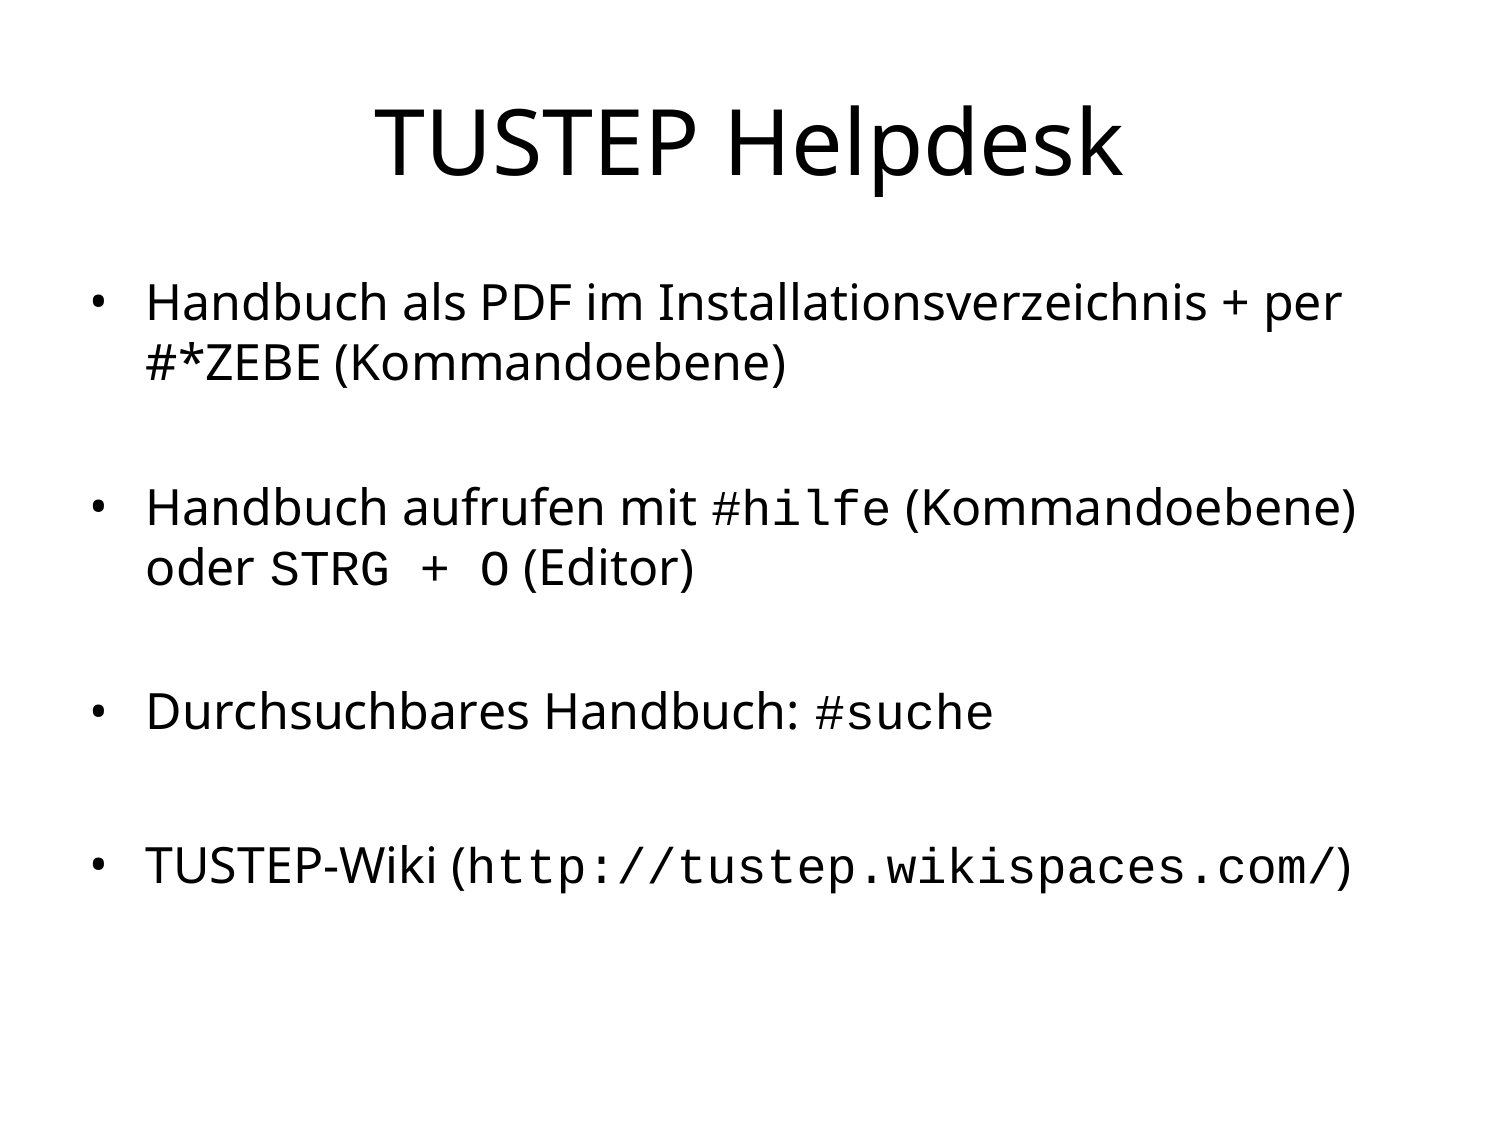

# TUSTEP Helpdesk
Handbuch als PDF im Installationsverzeichnis + per #*ZEBE (Kommandoebene)
Handbuch aufrufen mit #hilfe (Kommandoebene) oder STRG + O (Editor)
Durchsuchbares Handbuch: #suche
TUSTEP-Wiki (http://tustep.wikispaces.com/)